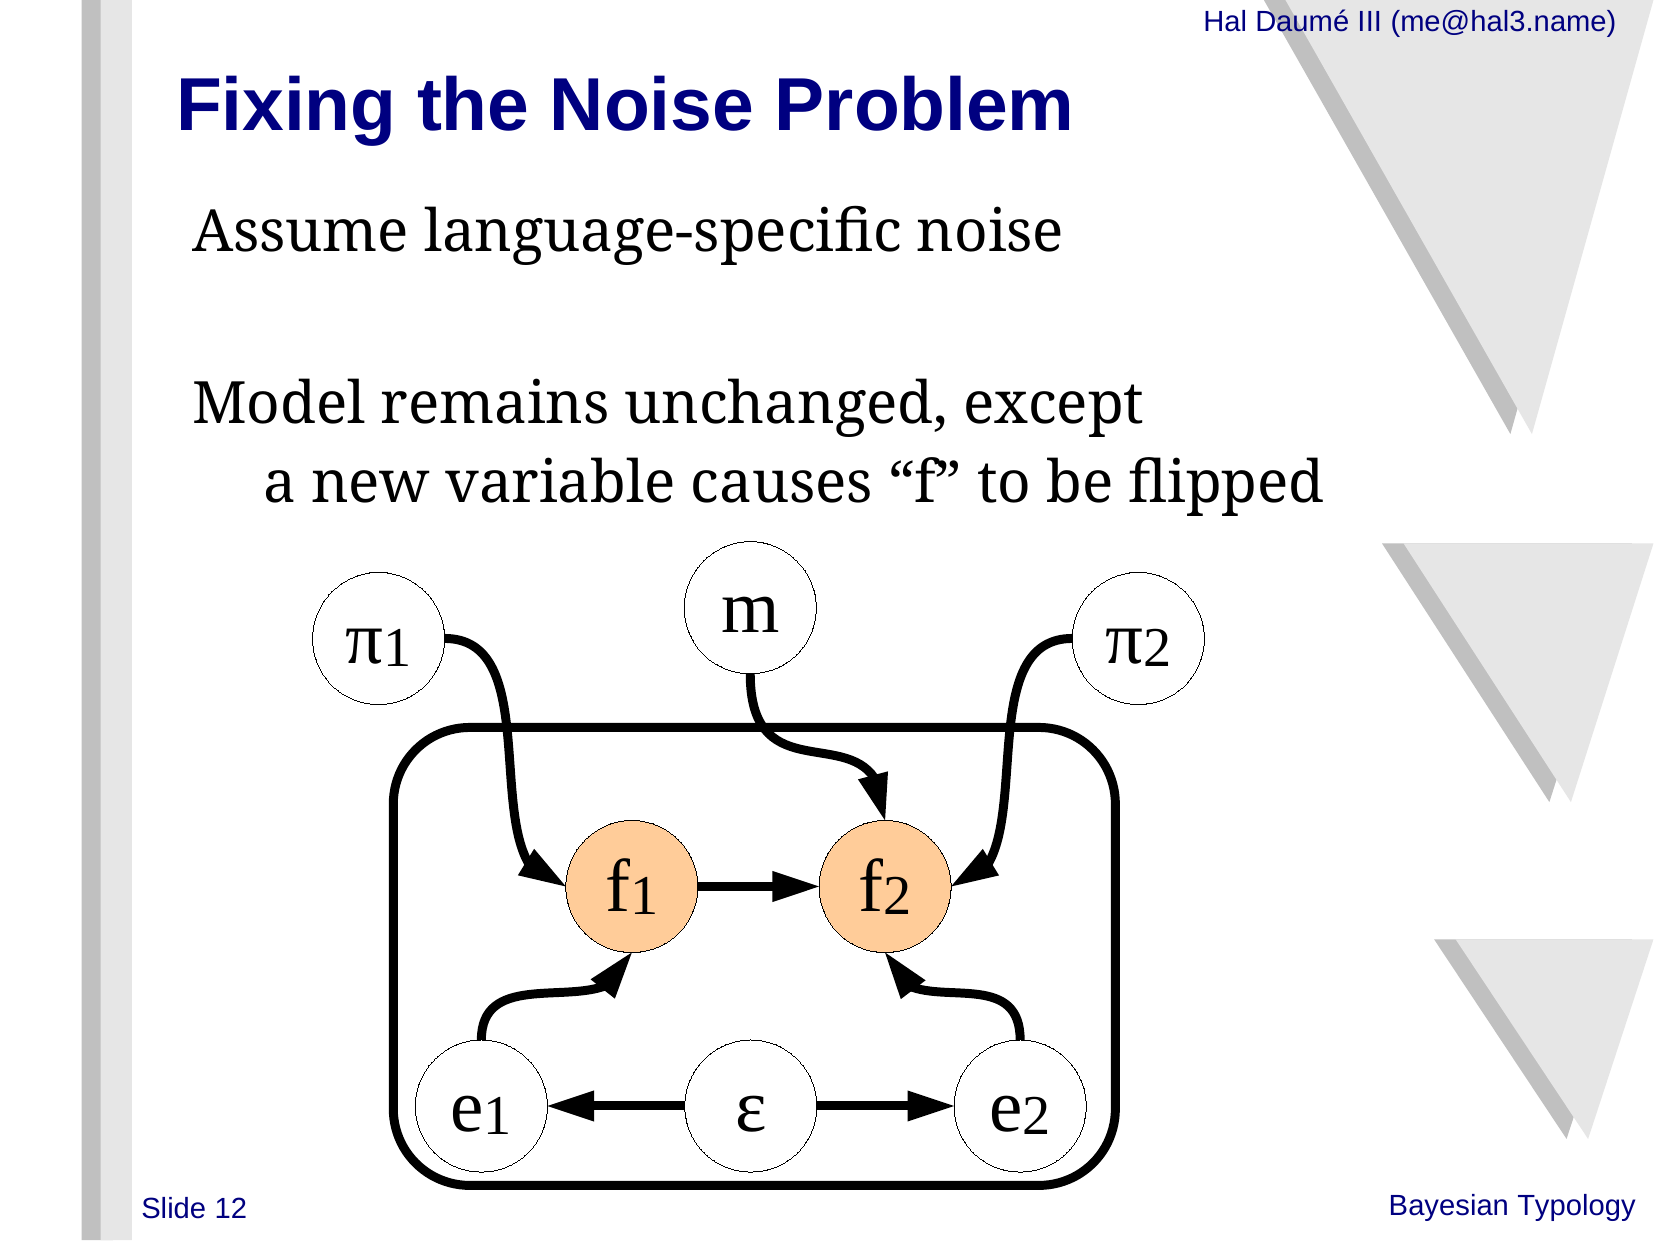

# Fixing the Noise Problem
Assume language-specific noise
Model remains unchanged, except
a new variable causes “f” to be flipped
m
π1
π2
f1
f2
e1
ε
e2